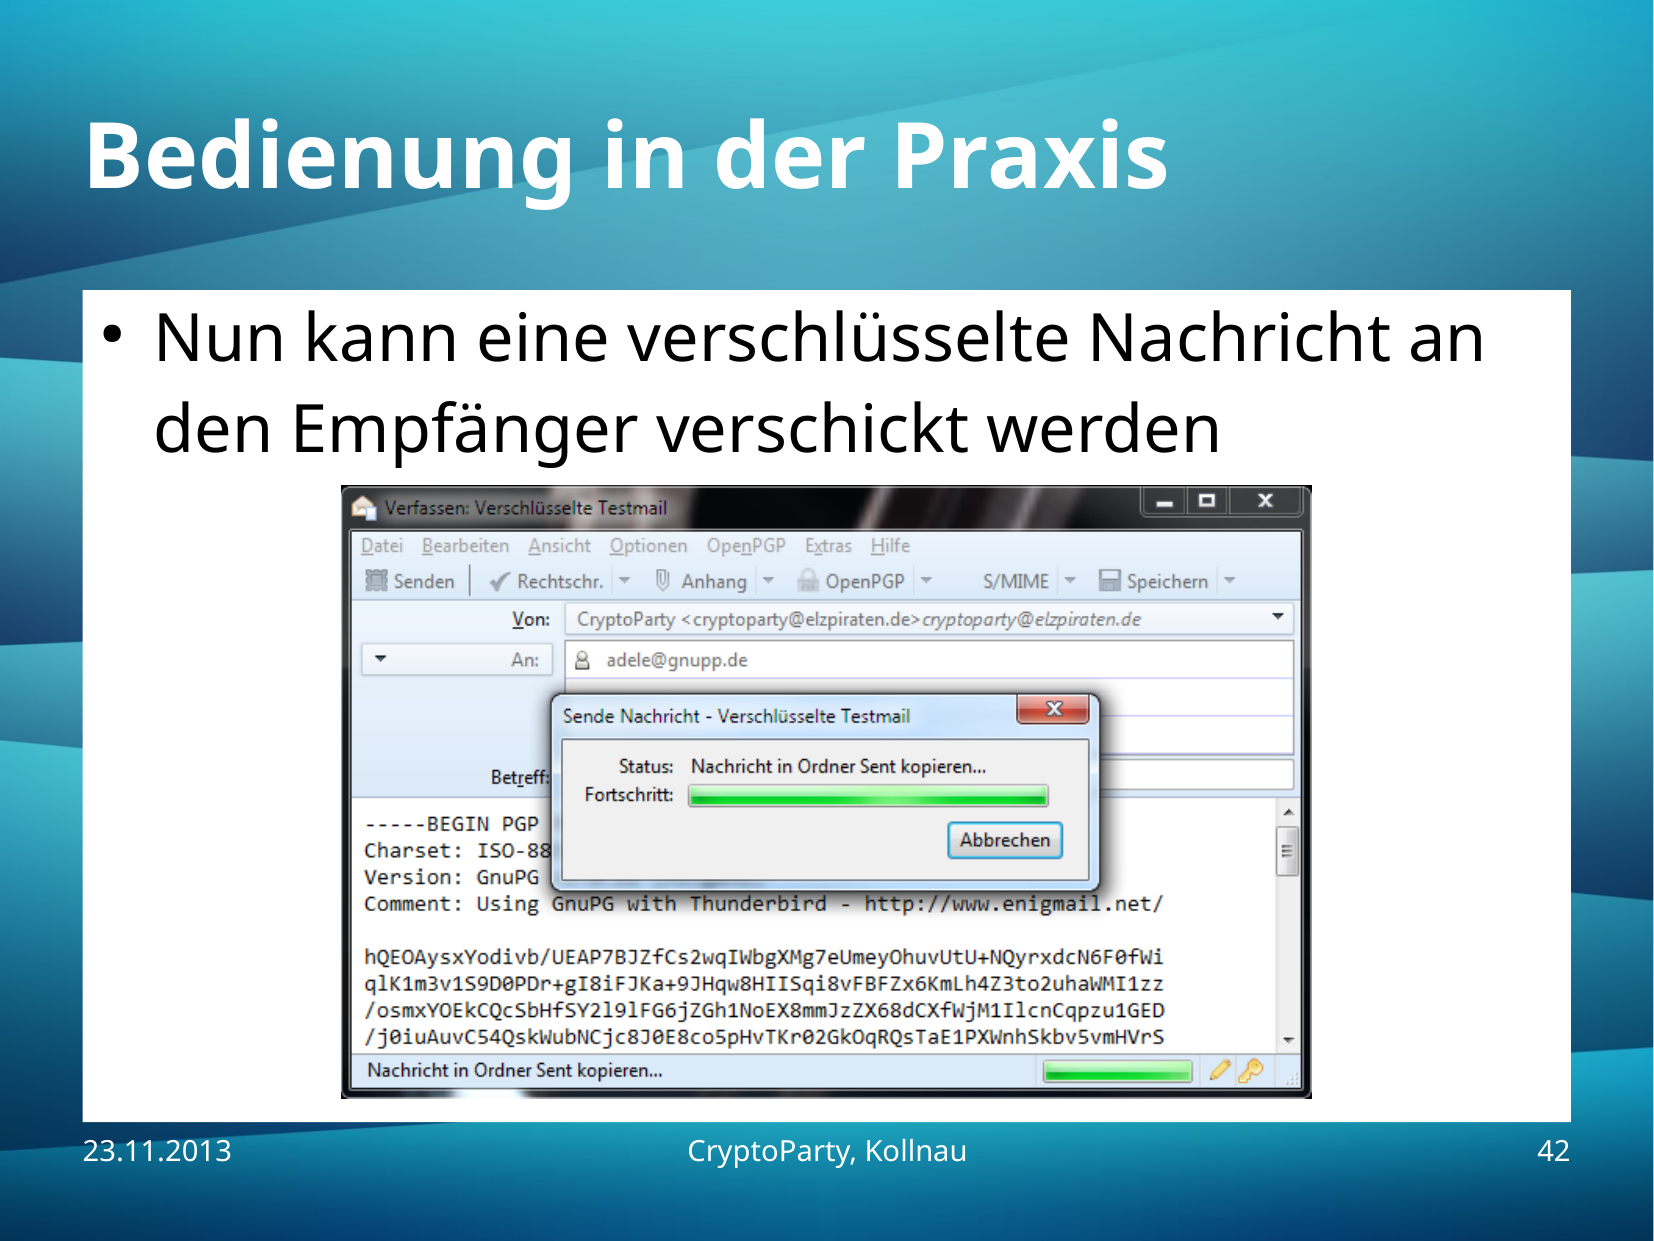

# Bedienung in der Praxis
Nun kann eine verschlüsselte Nachricht an den Empfänger verschickt werden
23.11.2013
CryptoParty, Kollnau
42